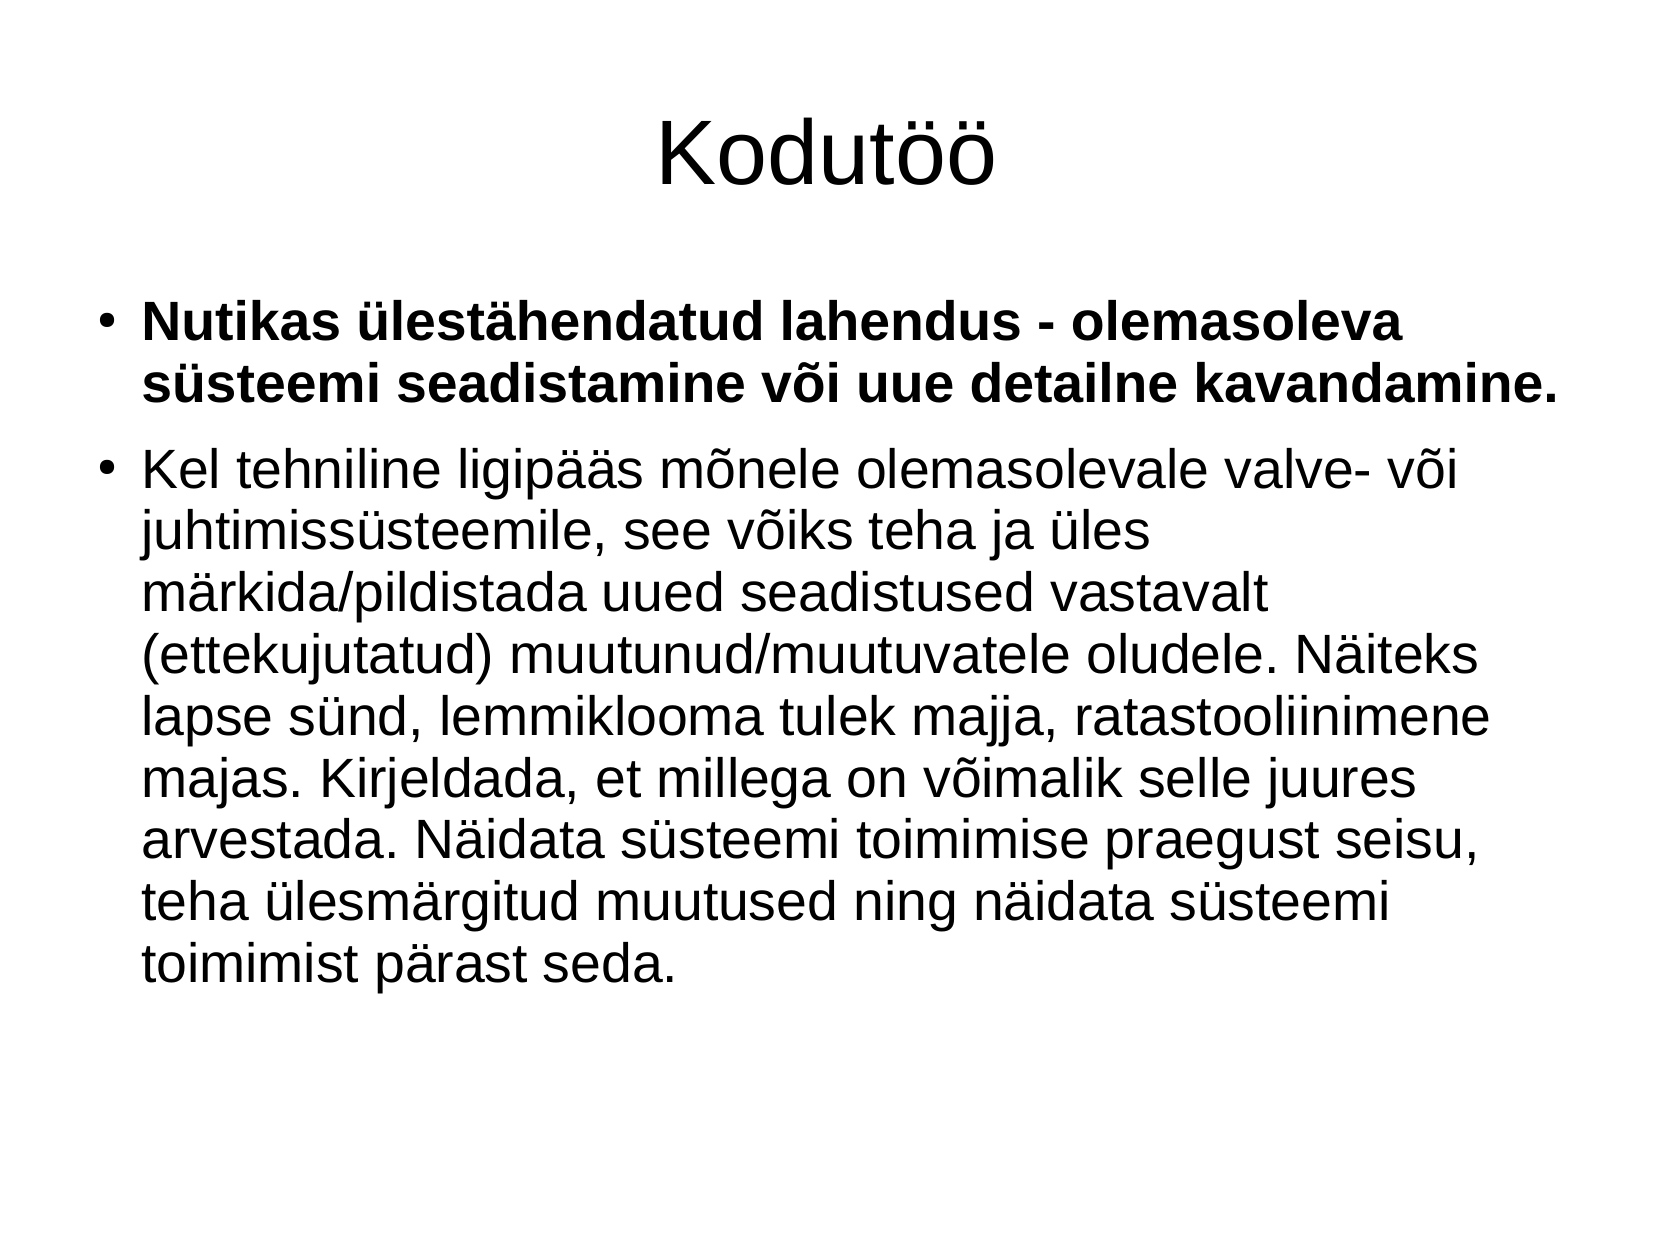

# Kodutöö
Nutikas ülestähendatud lahendus - olemasoleva süsteemi seadistamine või uue detailne kavandamine.
Kel tehniline ligipääs mõnele olemasolevale valve- või juhtimissüsteemile, see võiks teha ja üles märkida/pildistada uued seadistused vastavalt (ettekujutatud) muutunud/muutuvatele oludele. Näiteks lapse sünd, lemmiklooma tulek majja, ratastooliinimene majas. Kirjeldada, et millega on võimalik selle juures arvestada. Näidata süsteemi toimimise praegust seisu, teha ülesmärgitud muutused ning näidata süsteemi toimimist pärast seda.